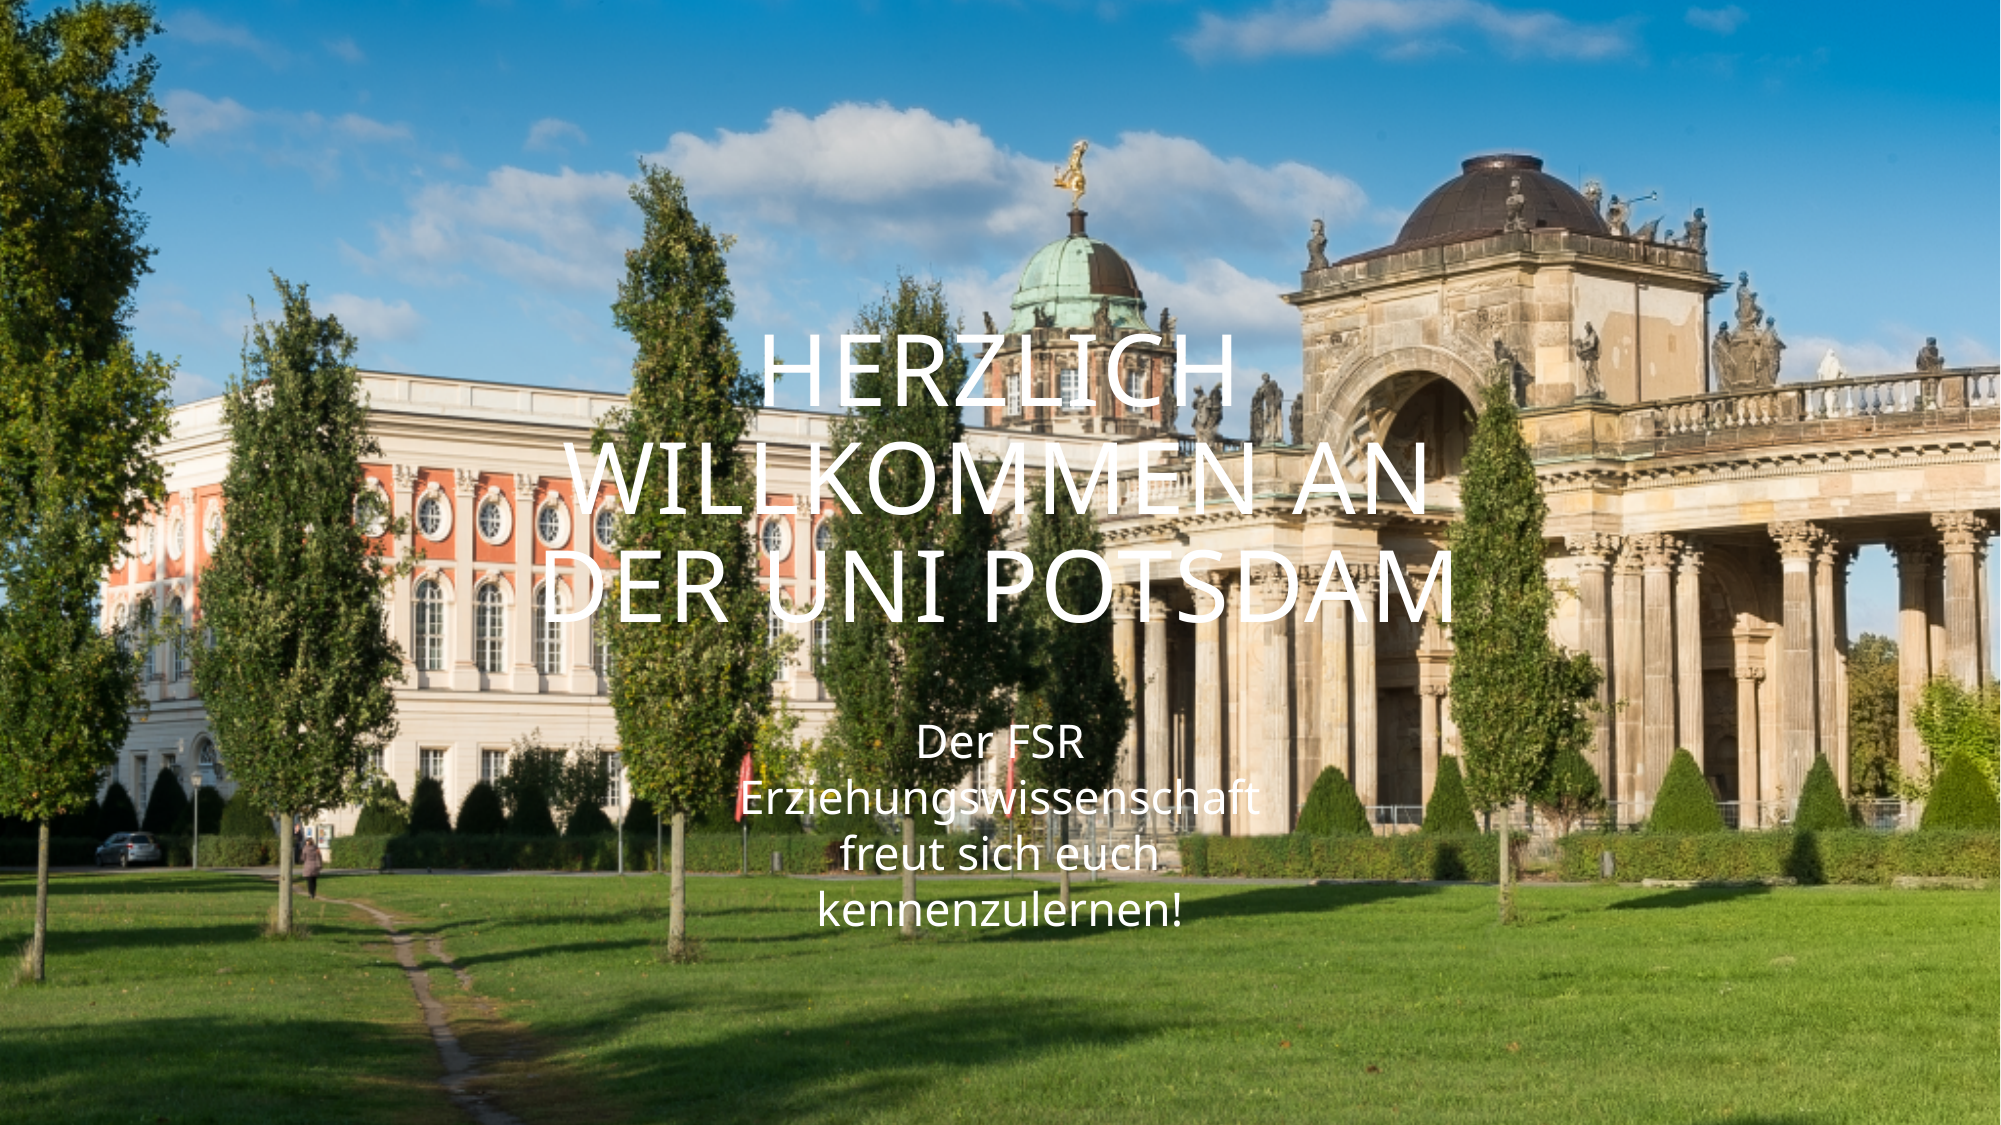

#
Herzlich Willkommen an der Uni Potsdam
Der FSR Erziehungswissenschaft freut sich euch kennenzulernen!